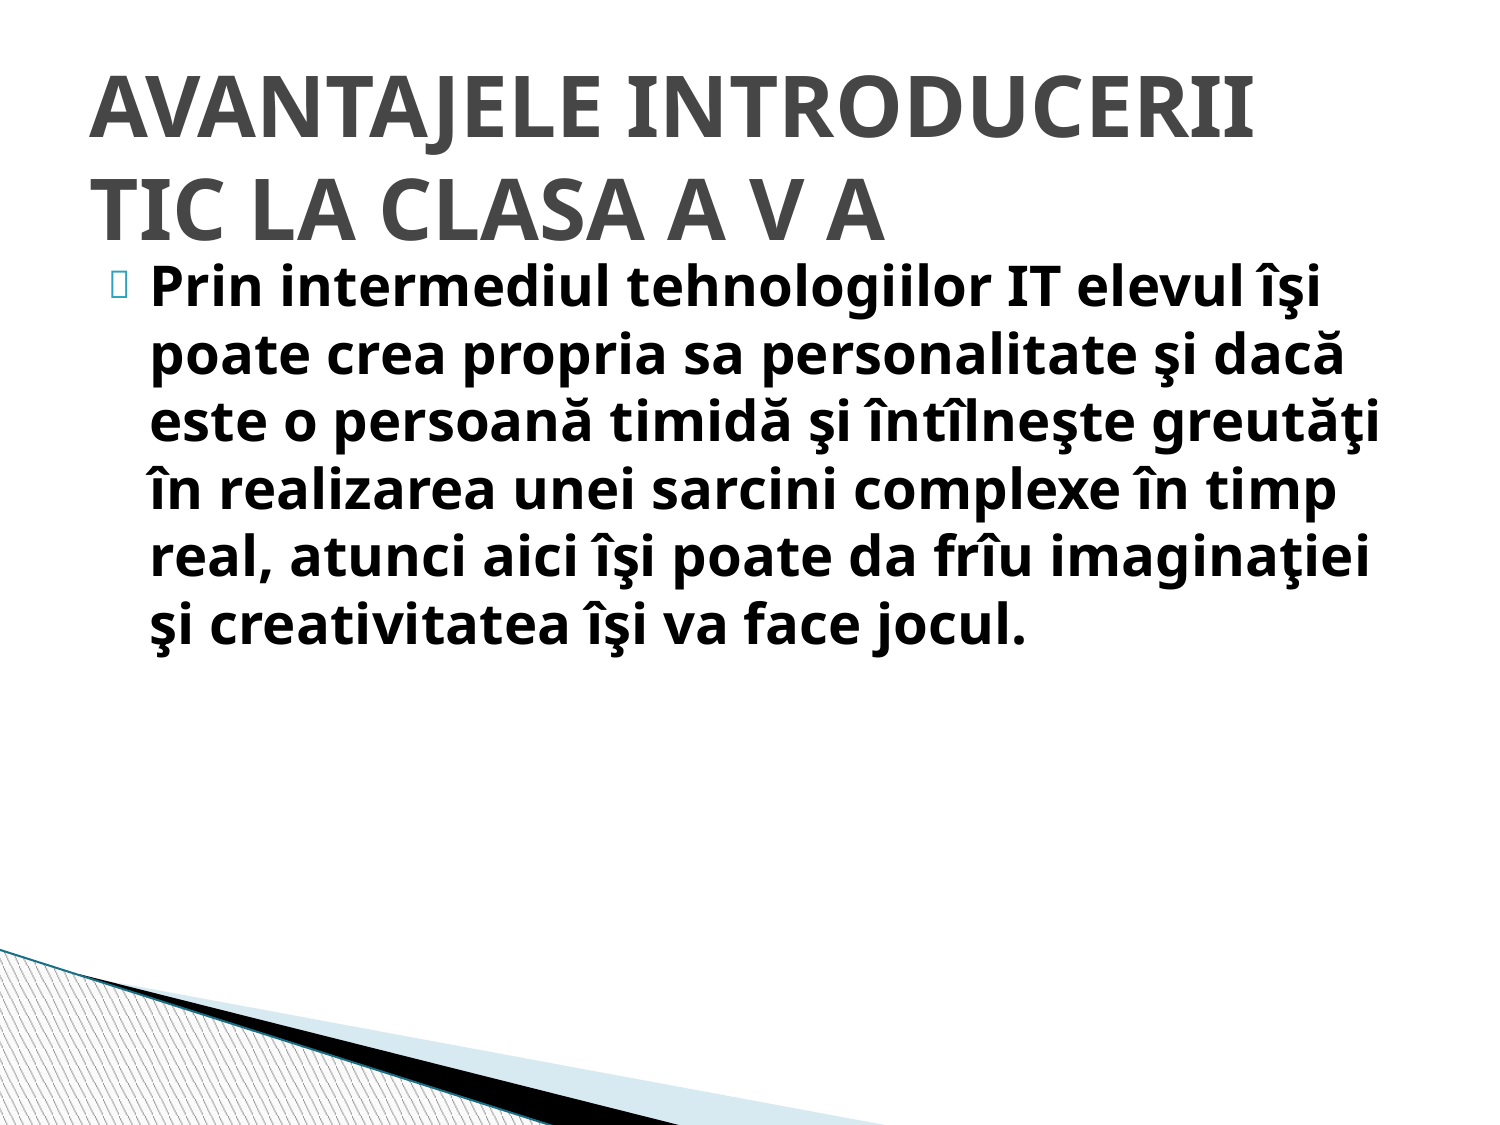

AVANTAJELE INTRODUCERII TIC LA CLASA A V A
# Prin intermediul tehnologiilor IT elevul îşi poate crea propria sa personalitate şi dacă este o persoană timidă şi întîlneşte greutăţi în realizarea unei sarcini complexe în timp real, atunci aici îşi poate da frîu imaginaţiei şi creativitatea îşi va face jocul.